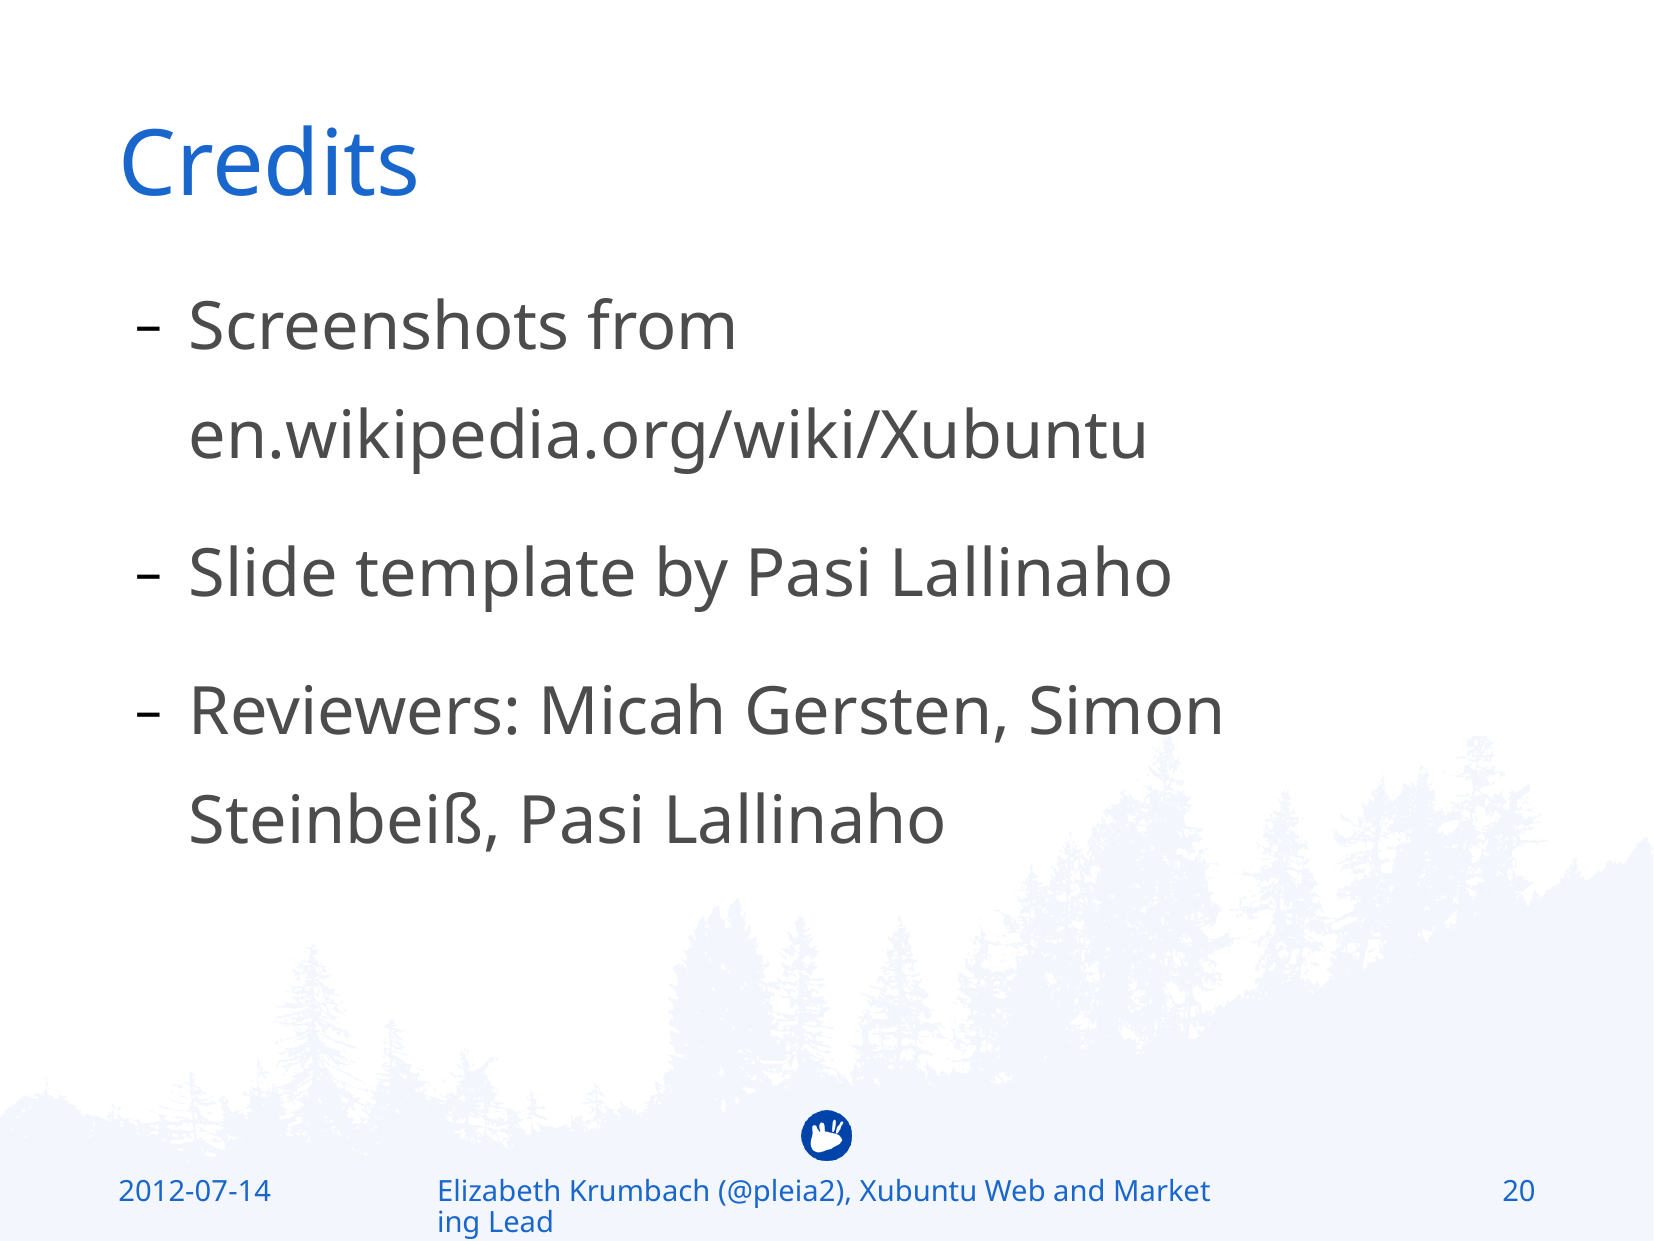

# Credits
Screenshots from en.wikipedia.org/wiki/Xubuntu
Slide template by Pasi Lallinaho
Reviewers: Micah Gersten, Simon Steinbeiß, Pasi Lallinaho
Elizabeth Krumbach (@pleia2), Xubuntu Web and Marketing Lead
2012-07-14
20